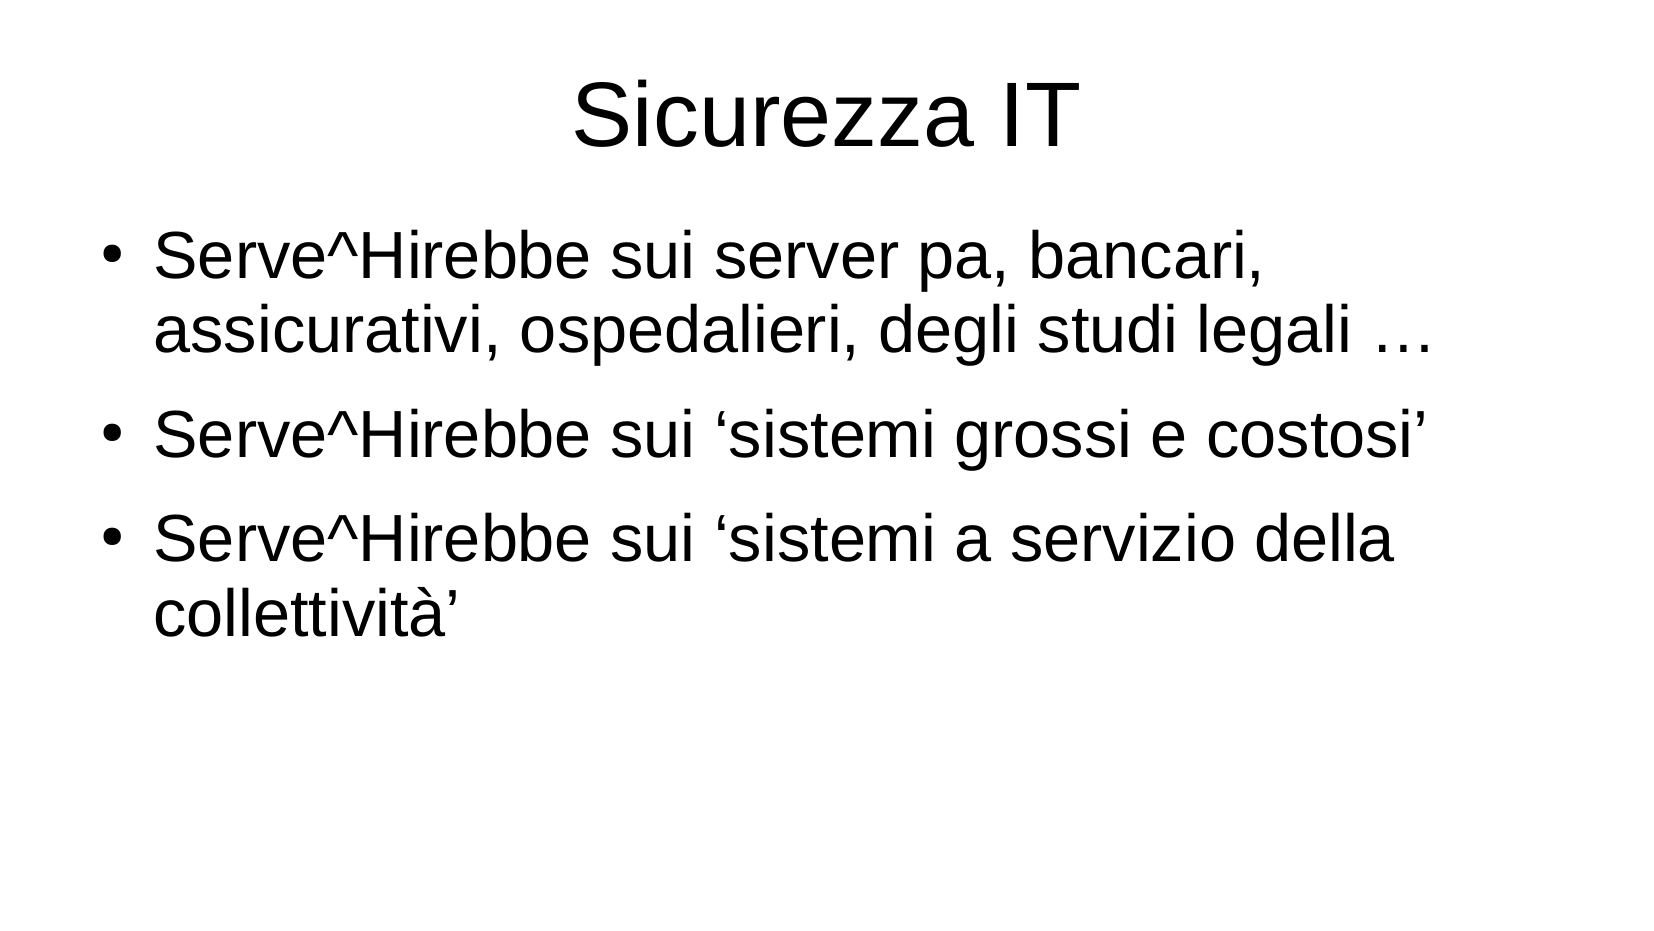

# Sicurezza IT
Serve^Hirebbe sui server pa, bancari, assicurativi, ospedalieri, degli studi legali …
Serve^Hirebbe sui ‘sistemi grossi e costosi’
Serve^Hirebbe sui ‘sistemi a servizio della collettività’